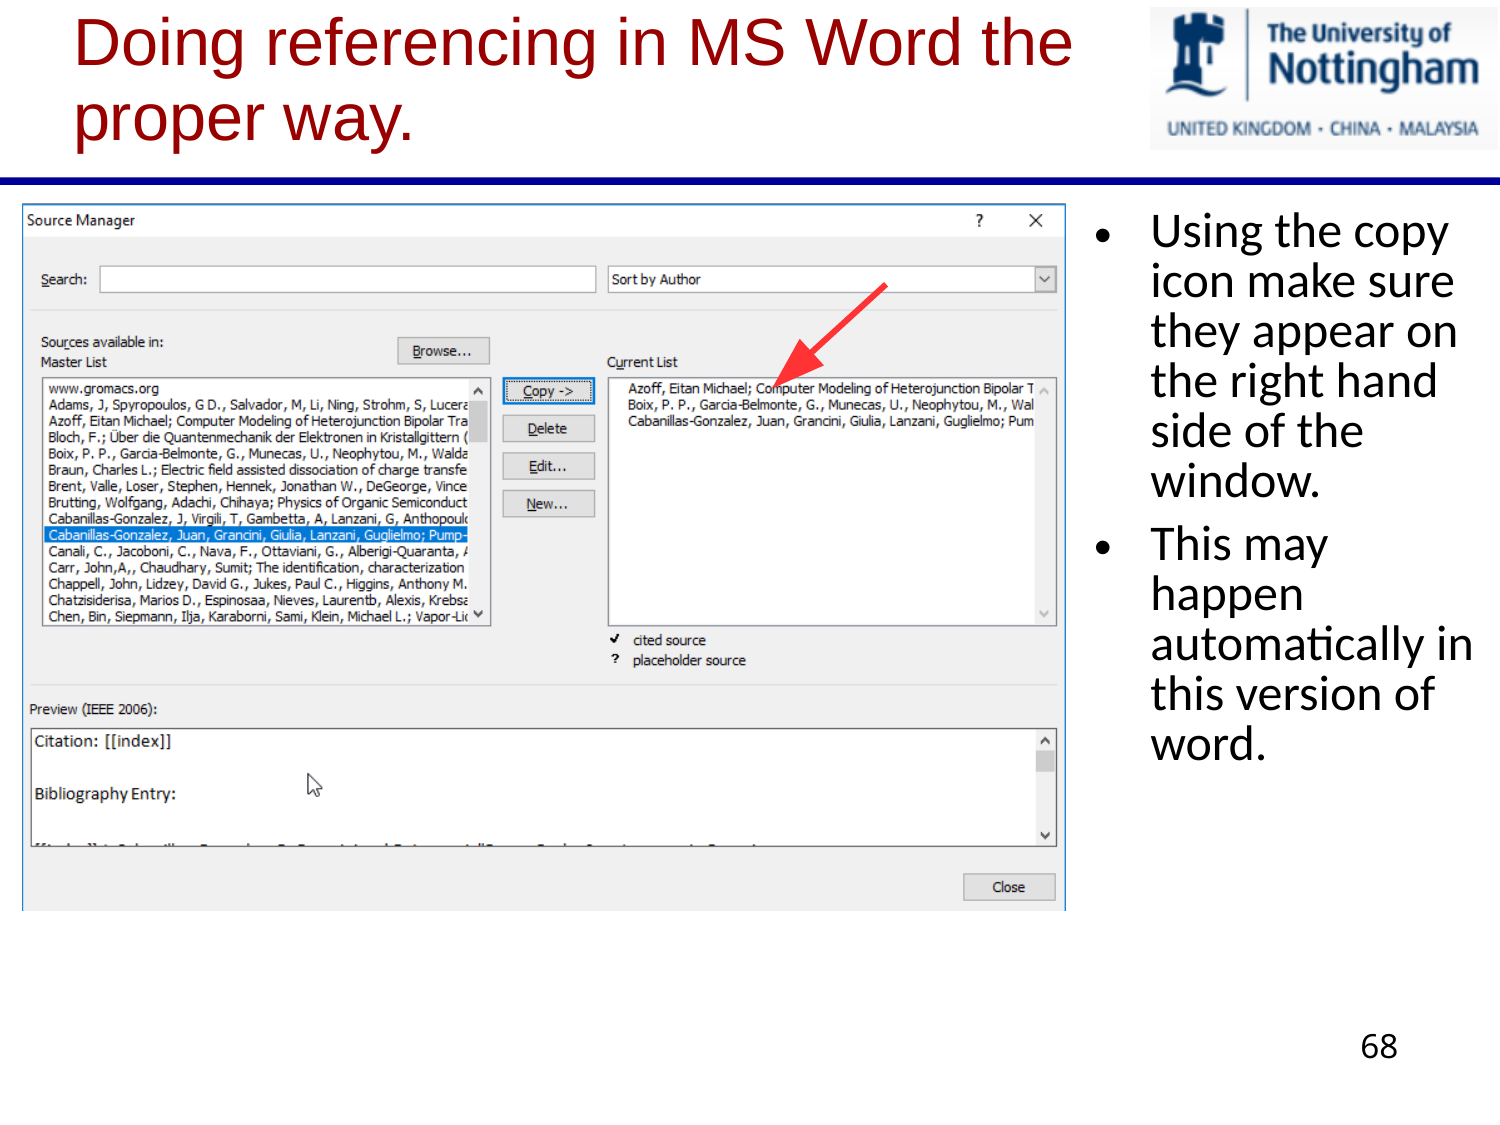

# Doing referencing in MS Word the proper way.
Using the copy icon make sure they appear on the right hand side of the window.
This may happen automatically in this version of word.